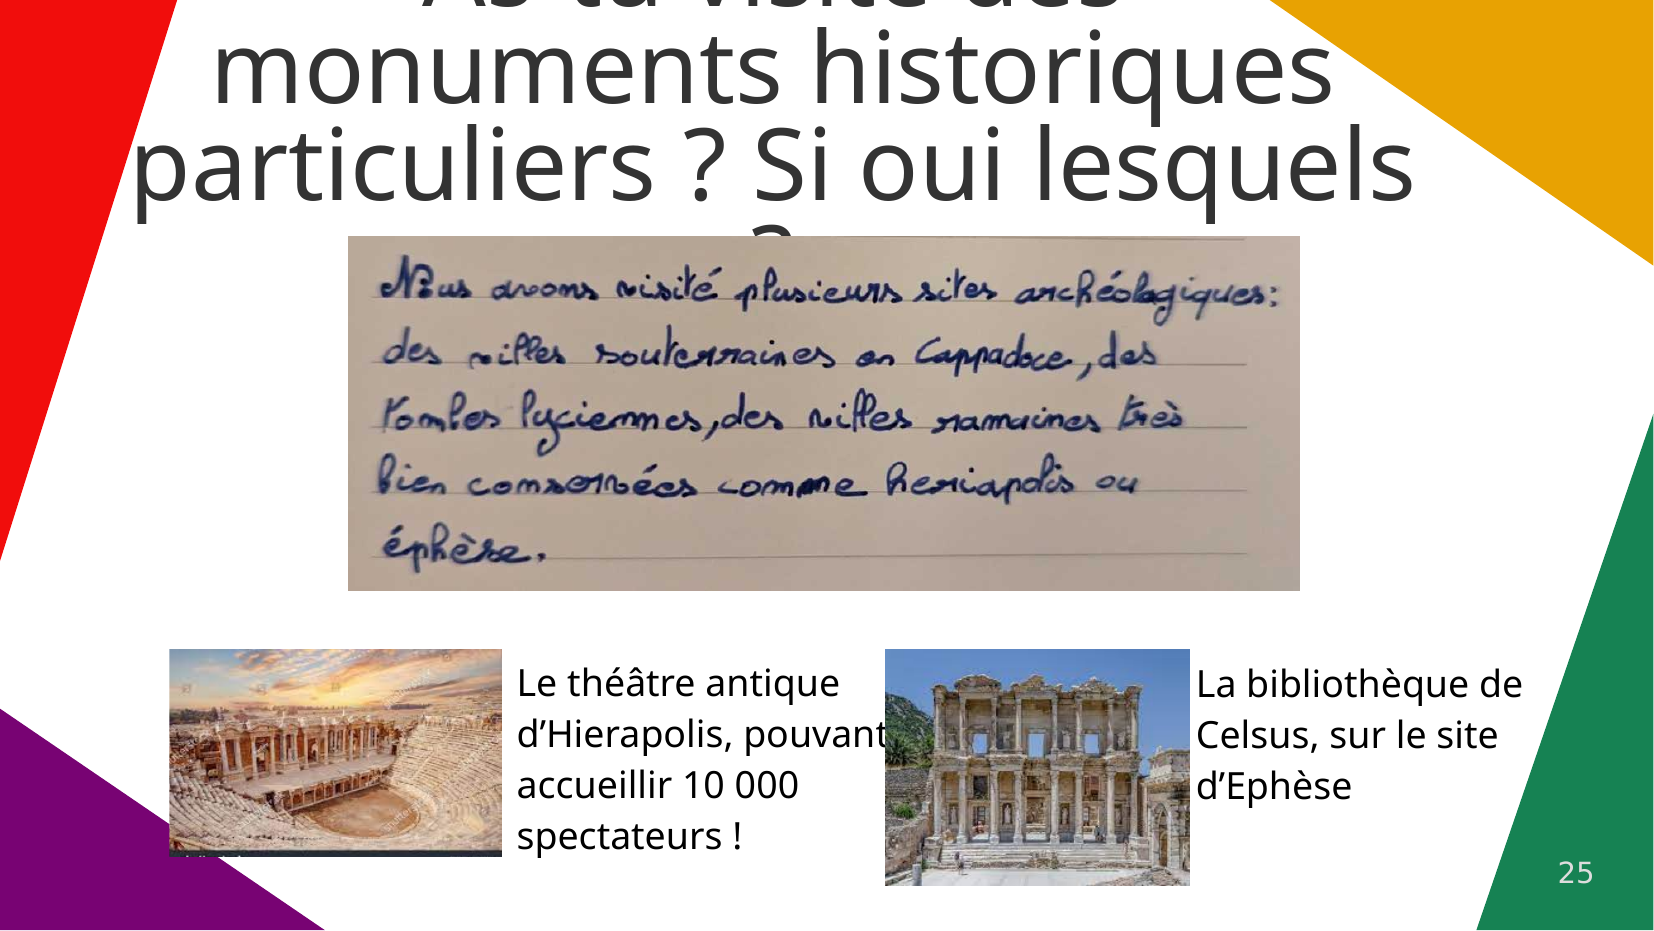

# As-tu visité des monuments historiques particuliers ? Si oui lesquels ?
Le théâtre antique d’Hierapolis, pouvant accueillir 10 000 spectateurs !
La bibliothèque de Celsus, sur le site d’Ephèse
25